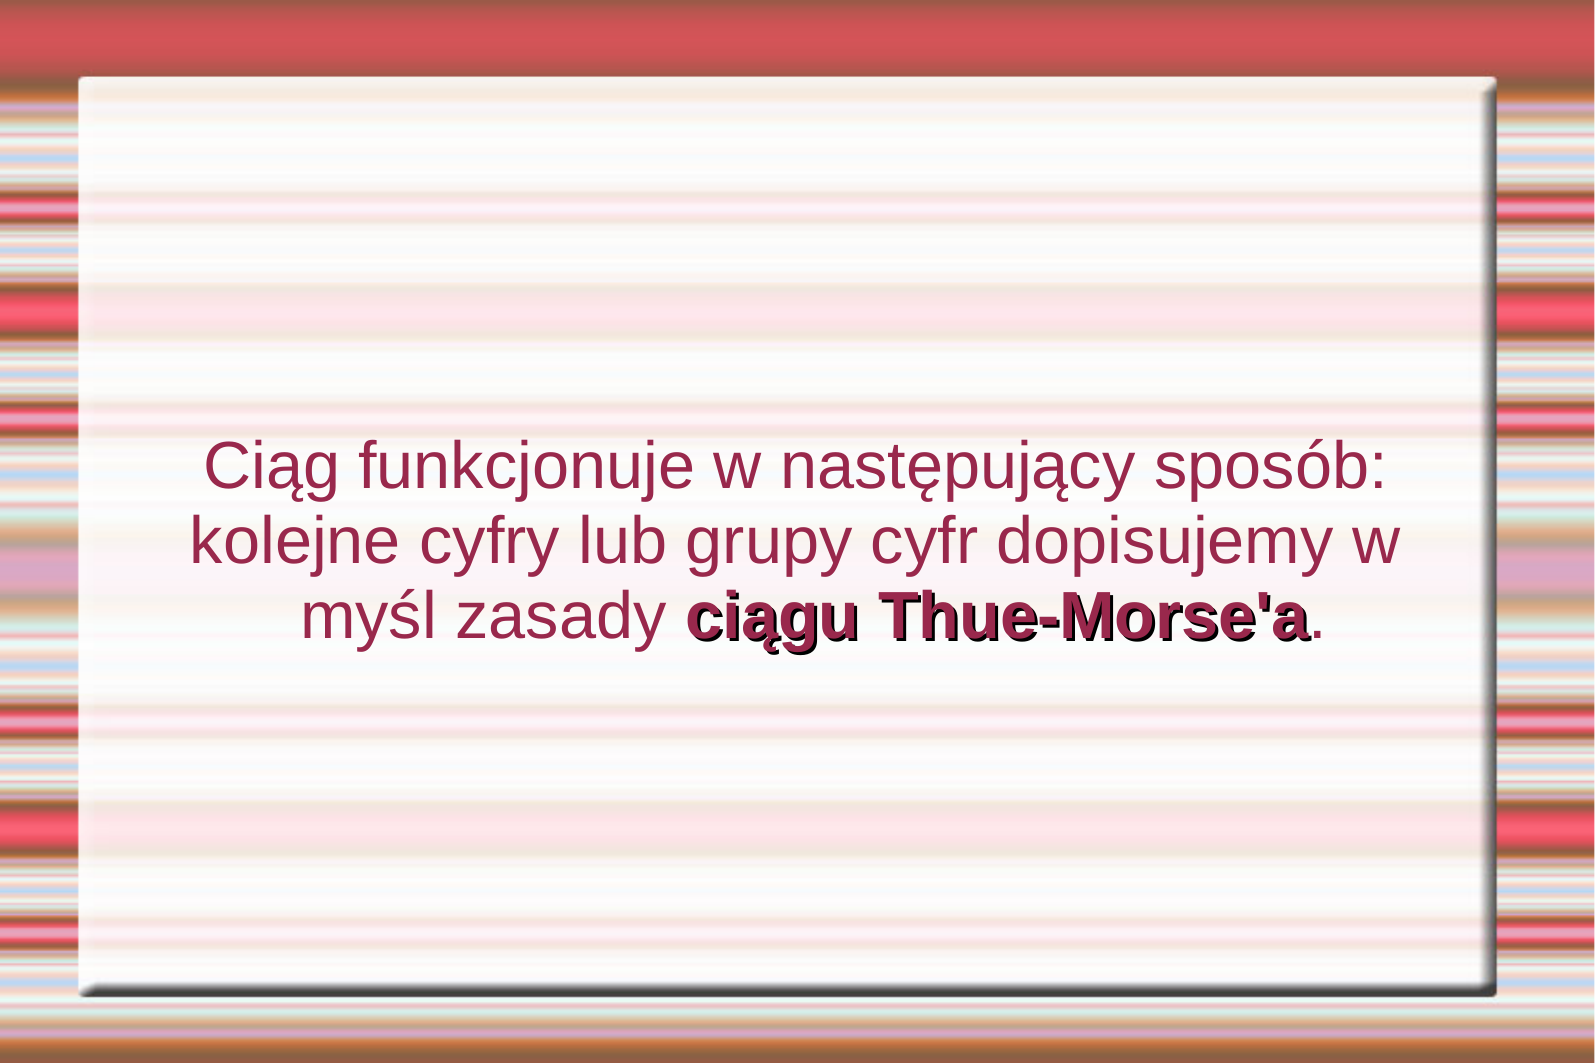

# Ciąg funkcjonuje w następujący sposób:
kolejne cyfry lub grupy cyfr dopisujemy w myśl zasady ciągu Thue-Morse'a.